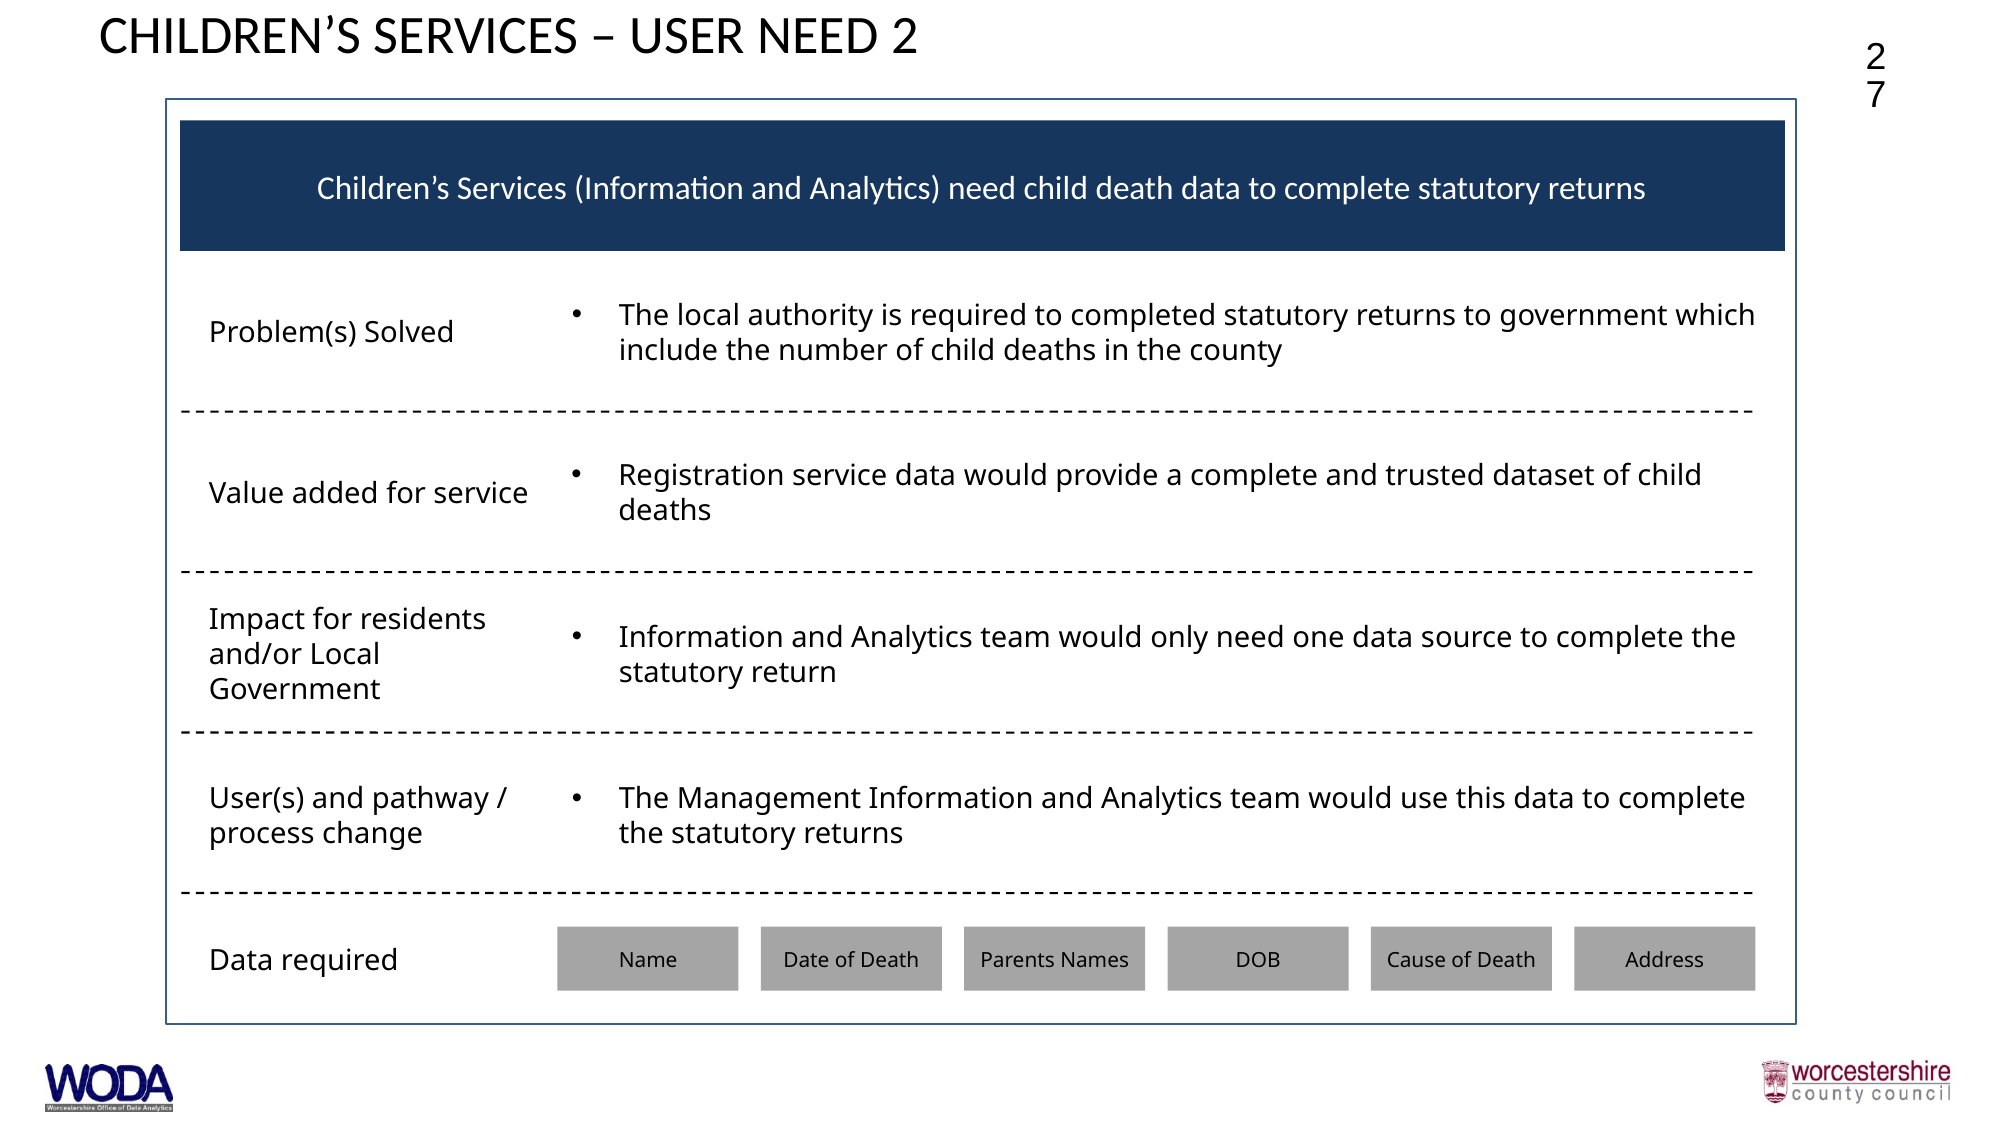

# CHILDREN’S SERVICES – USER NEED 2
Children’s Services (Information and Analytics) need child death data to complete statutory returns
Problem(s) Solved
The local authority is required to completed statutory returns to government which include the number of child deaths in the county
Registration service data would provide a complete and trusted dataset of child deaths
Value added for service
Impact for residents and/or Local Government
Information and Analytics team would only need one data source to complete the statutory return
User(s) and pathway / process change
The Management Information and Analytics team would use this data to complete the statutory returns
Name
Date of Death
Parents Names
DOB
Cause of Death
Address
Data required